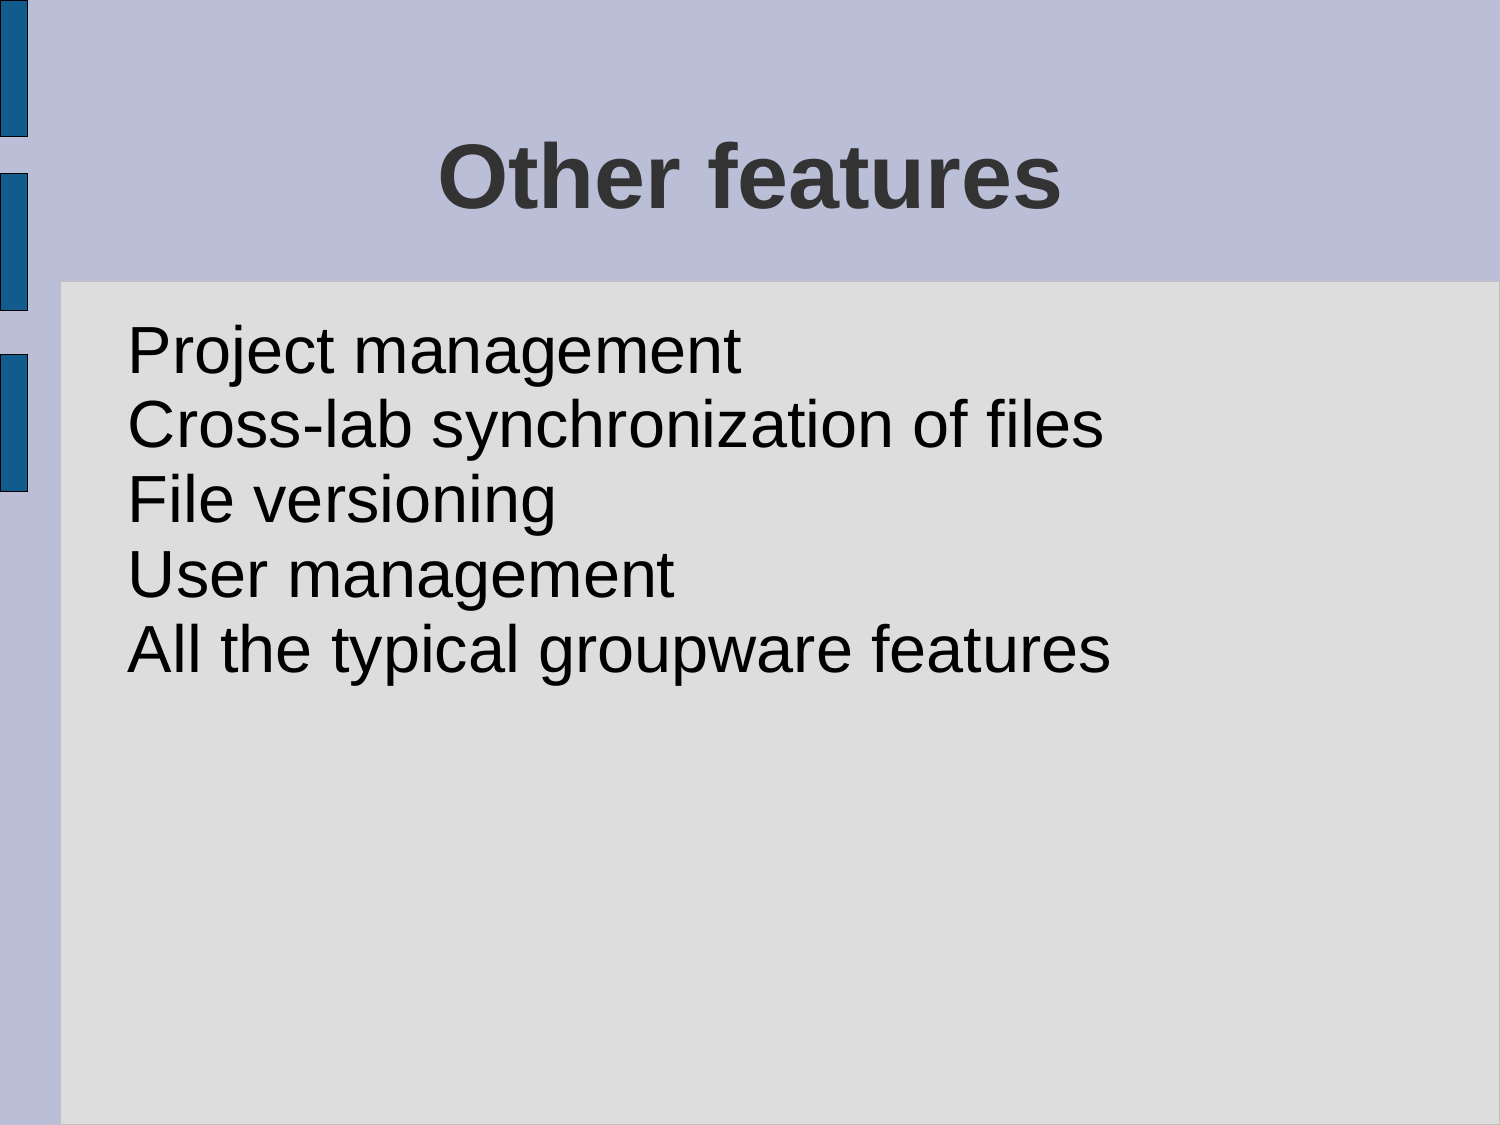

# Other features
Project management
Cross-lab synchronization of files
File versioning
User management
All the typical groupware features